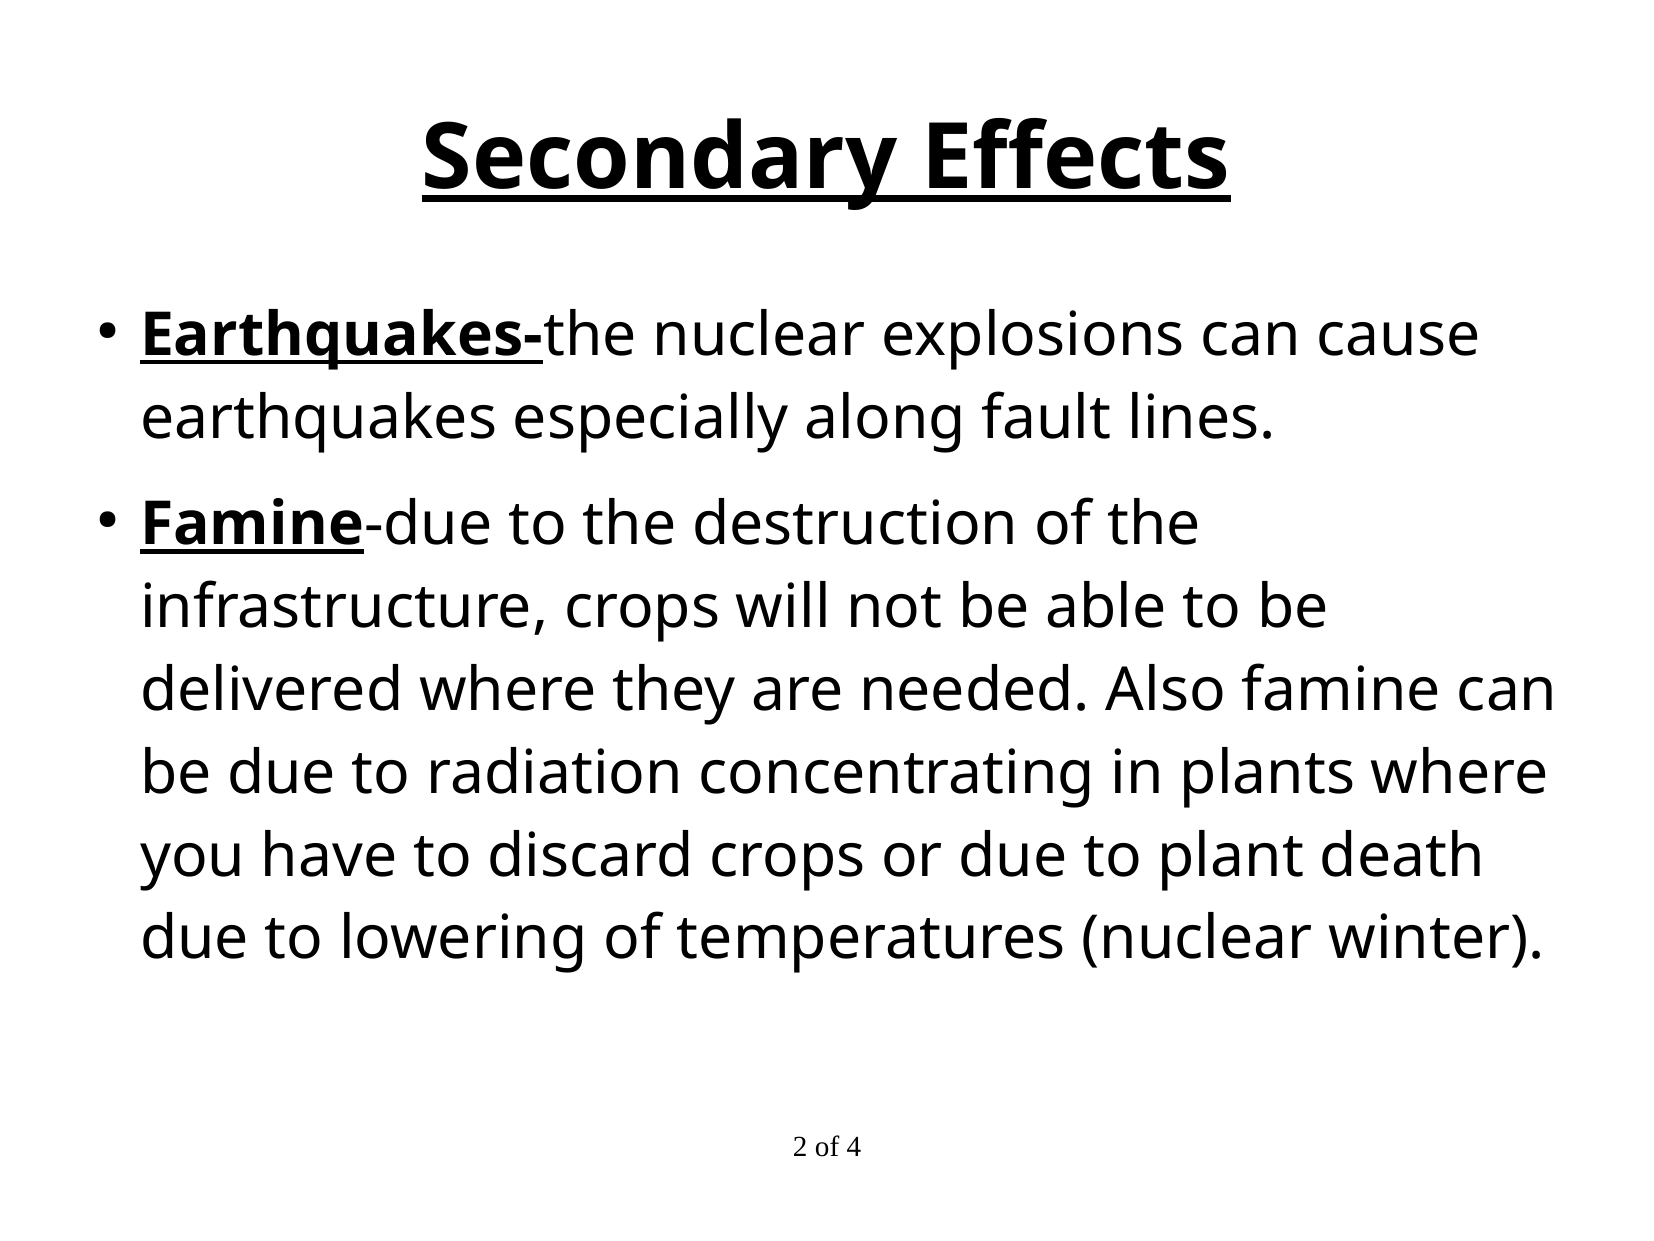

# Secondary Effects
Earthquakes-the nuclear explosions can cause earthquakes especially along fault lines.
Famine-due to the destruction of the infrastructure, crops will not be able to be delivered where they are needed. Also famine can be due to radiation concentrating in plants where you have to discard crops or due to plant death due to lowering of temperatures (nuclear winter).
2 of 4